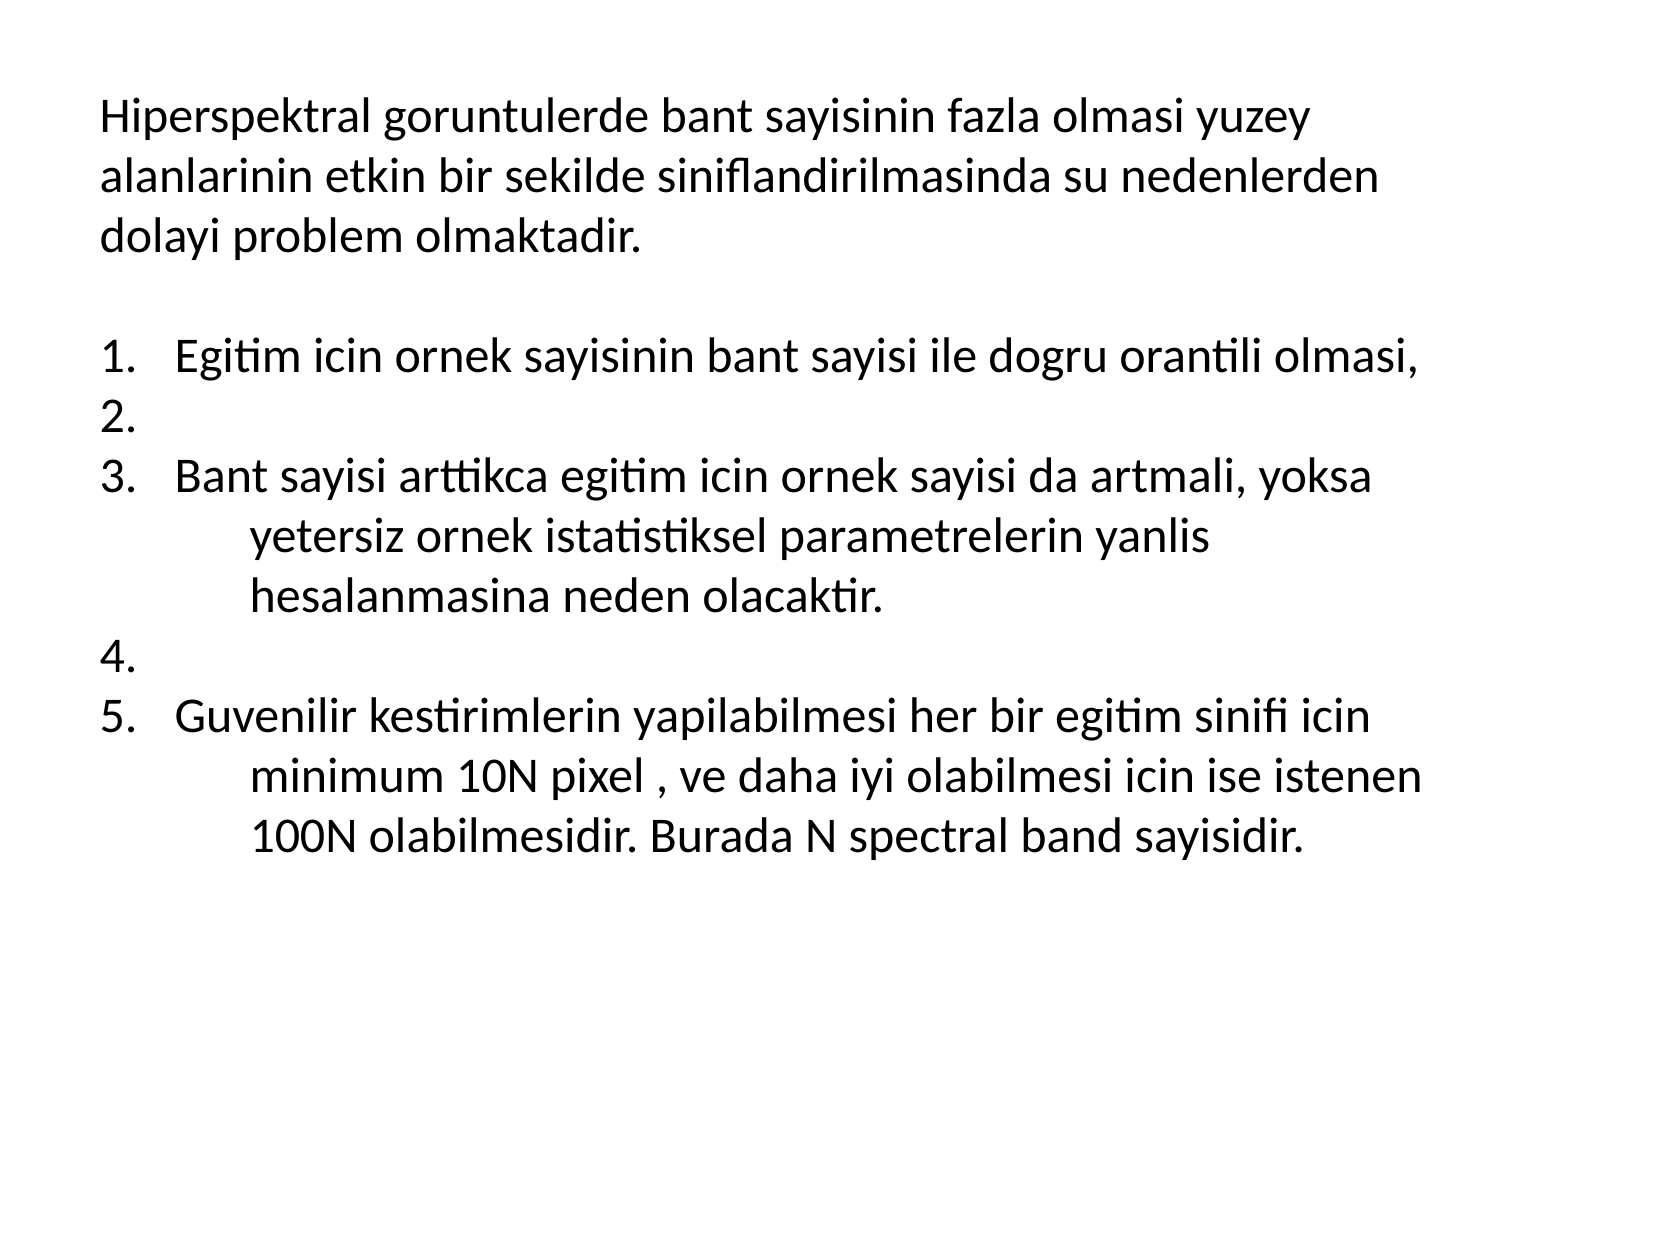

Hiperspektral goruntulerde bant sayisinin fazla olmasi yuzey alanlarinin etkin bir sekilde siniflandirilmasinda su nedenlerden dolayi problem olmaktadir.
Egitim icin ornek sayisinin bant sayisi ile dogru orantili olmasi,
Bant sayisi arttikca egitim icin ornek sayisi da artmali, yoksa yetersiz ornek istatistiksel parametrelerin yanlis hesalanmasina neden olacaktir.
Guvenilir kestirimlerin yapilabilmesi her bir egitim sinifi icin minimum 10N pixel , ve daha iyi olabilmesi icin ise istenen 100N olabilmesidir. Burada N spectral band sayisidir.